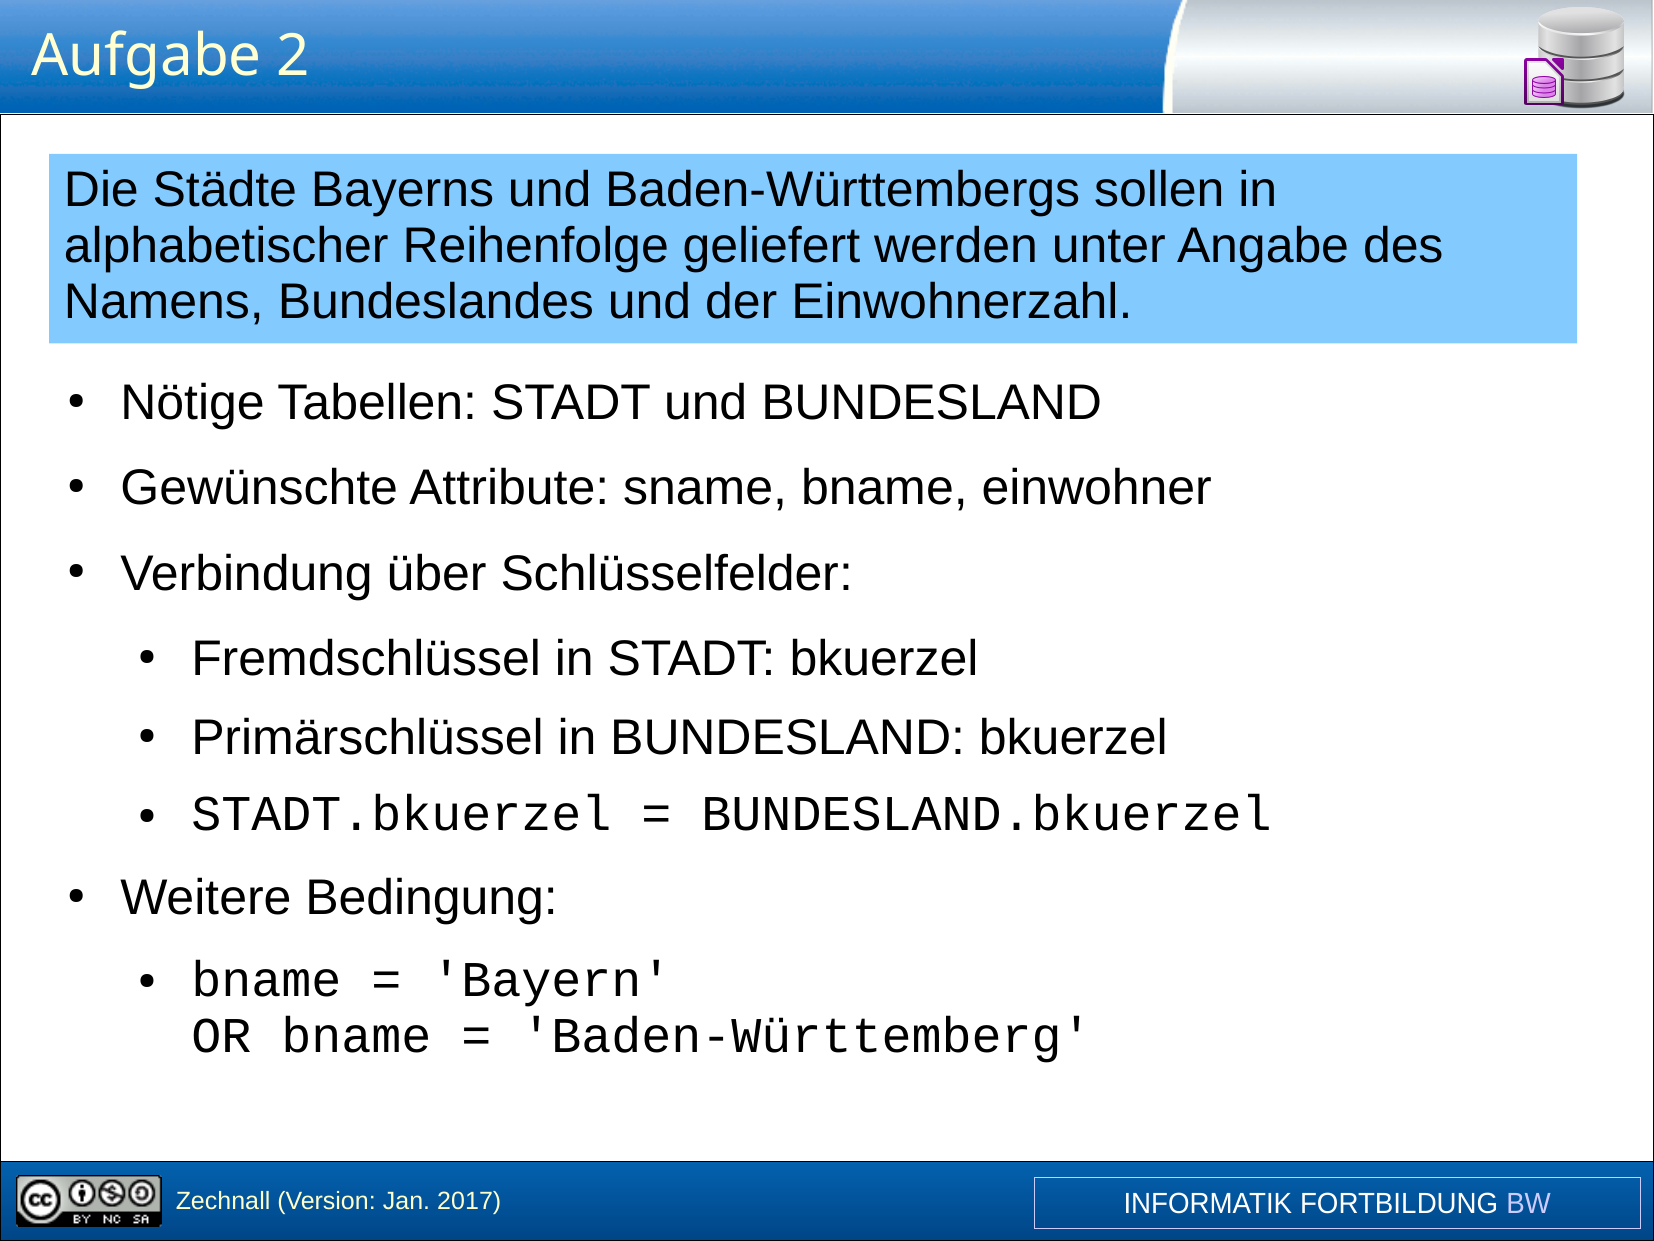

# Aufgabe 2
Die Städte Bayerns und Baden-Württembergs sollen in alphabetischer Reihenfolge geliefert werden unter Angabe des Namens, Bundeslandes und der Einwohnerzahl.
Nötige Tabellen: STADT und BUNDESLAND
Gewünschte Attribute: sname, bname, einwohner
Verbindung über Schlüsselfelder:
Fremdschlüssel in STADT: bkuerzel
Primärschlüssel in BUNDESLAND: bkuerzel
STADT.bkuerzel = BUNDESLAND.bkuerzel
Weitere Bedingung:
bname = 'Bayern'
OR bname = 'Baden-Württemberg'